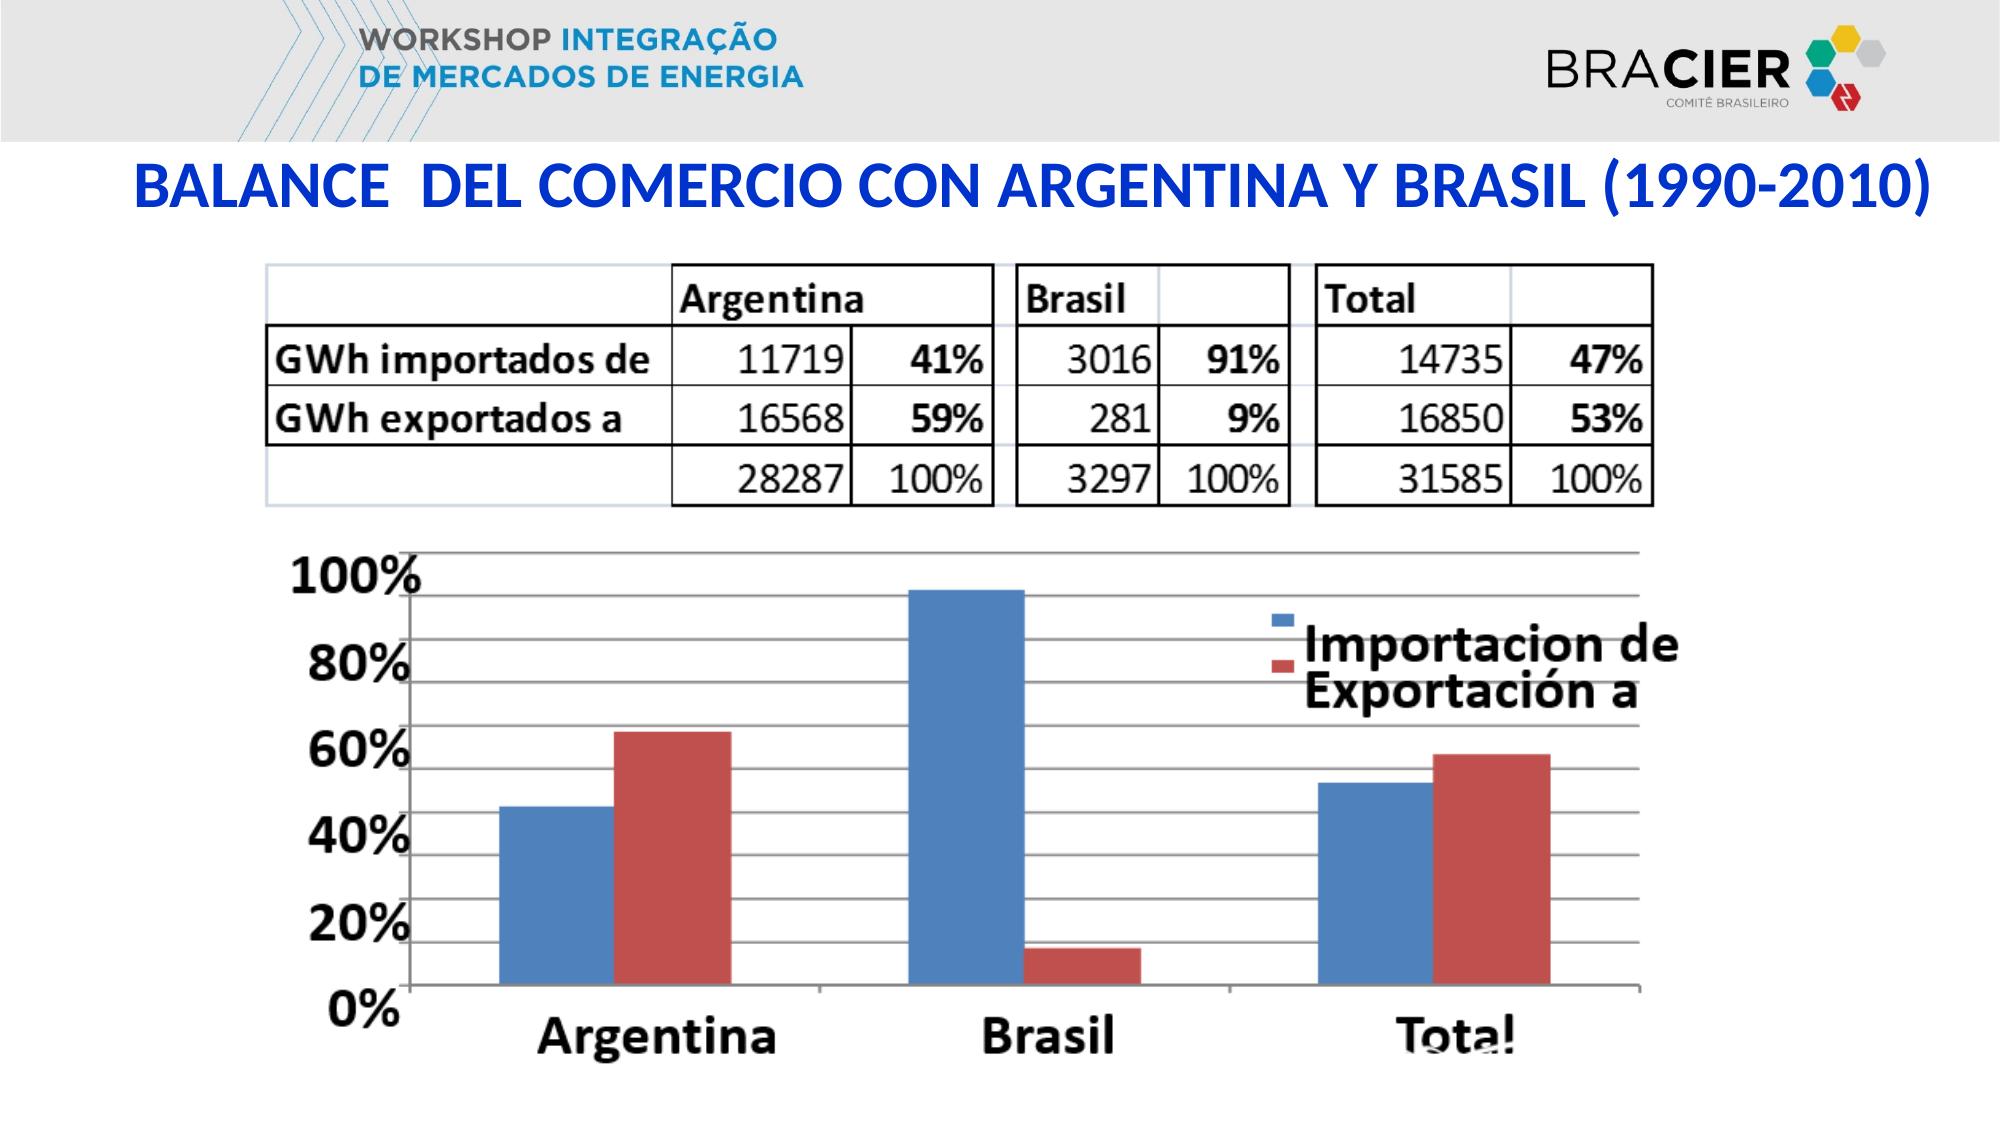

BALANCE DEL COMERCIO CON ARGENTINA Y BRASIL (1990-2010)